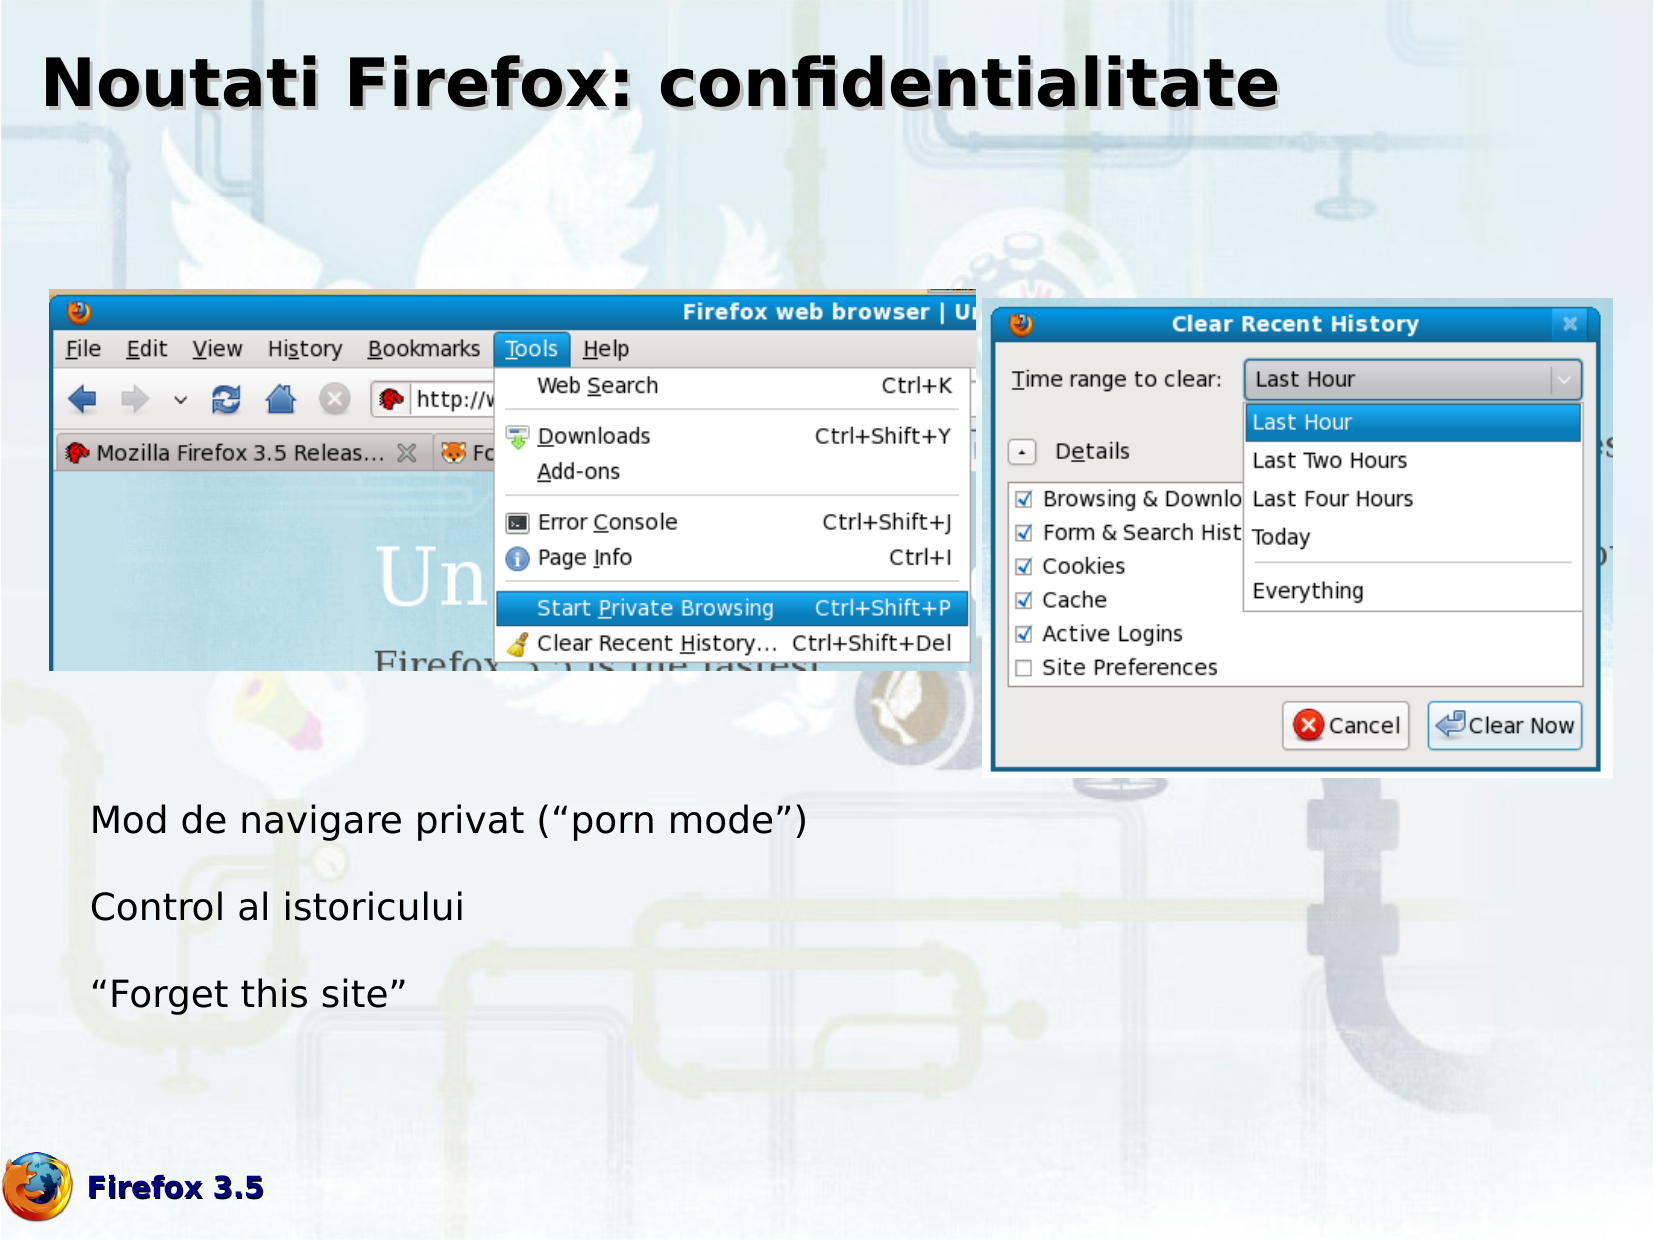

Noutati Firefox: confidentialitate
Mod de navigare privat (“porn mode”)
Control al istoricului
“Forget this site”
Firefox 3.5